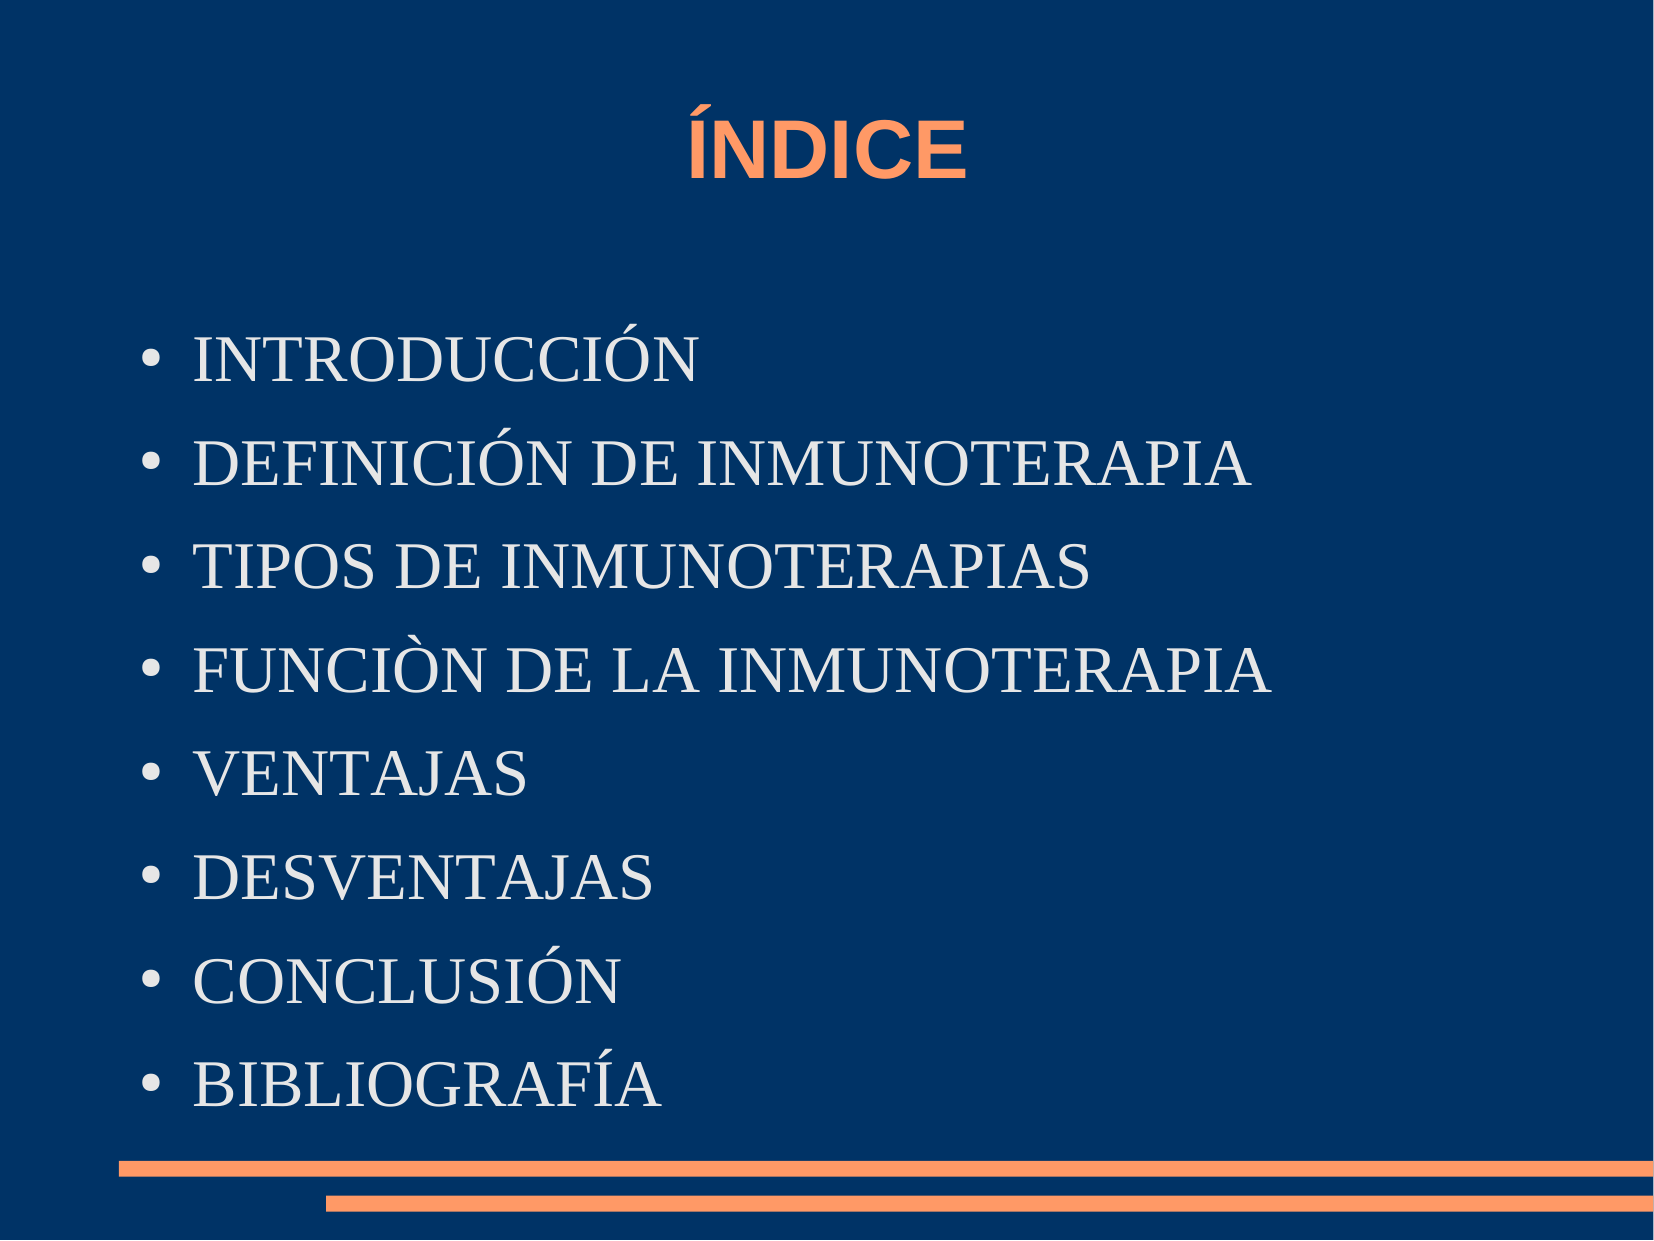

# ÍNDICE
INTRODUCCIÓN
DEFINICIÓN DE INMUNOTERAPIA
TIPOS DE INMUNOTERAPIAS
FUNCIÒN DE LA INMUNOTERAPIA
VENTAJAS
DESVENTAJAS
CONCLUSIÓN
BIBLIOGRAFÍA